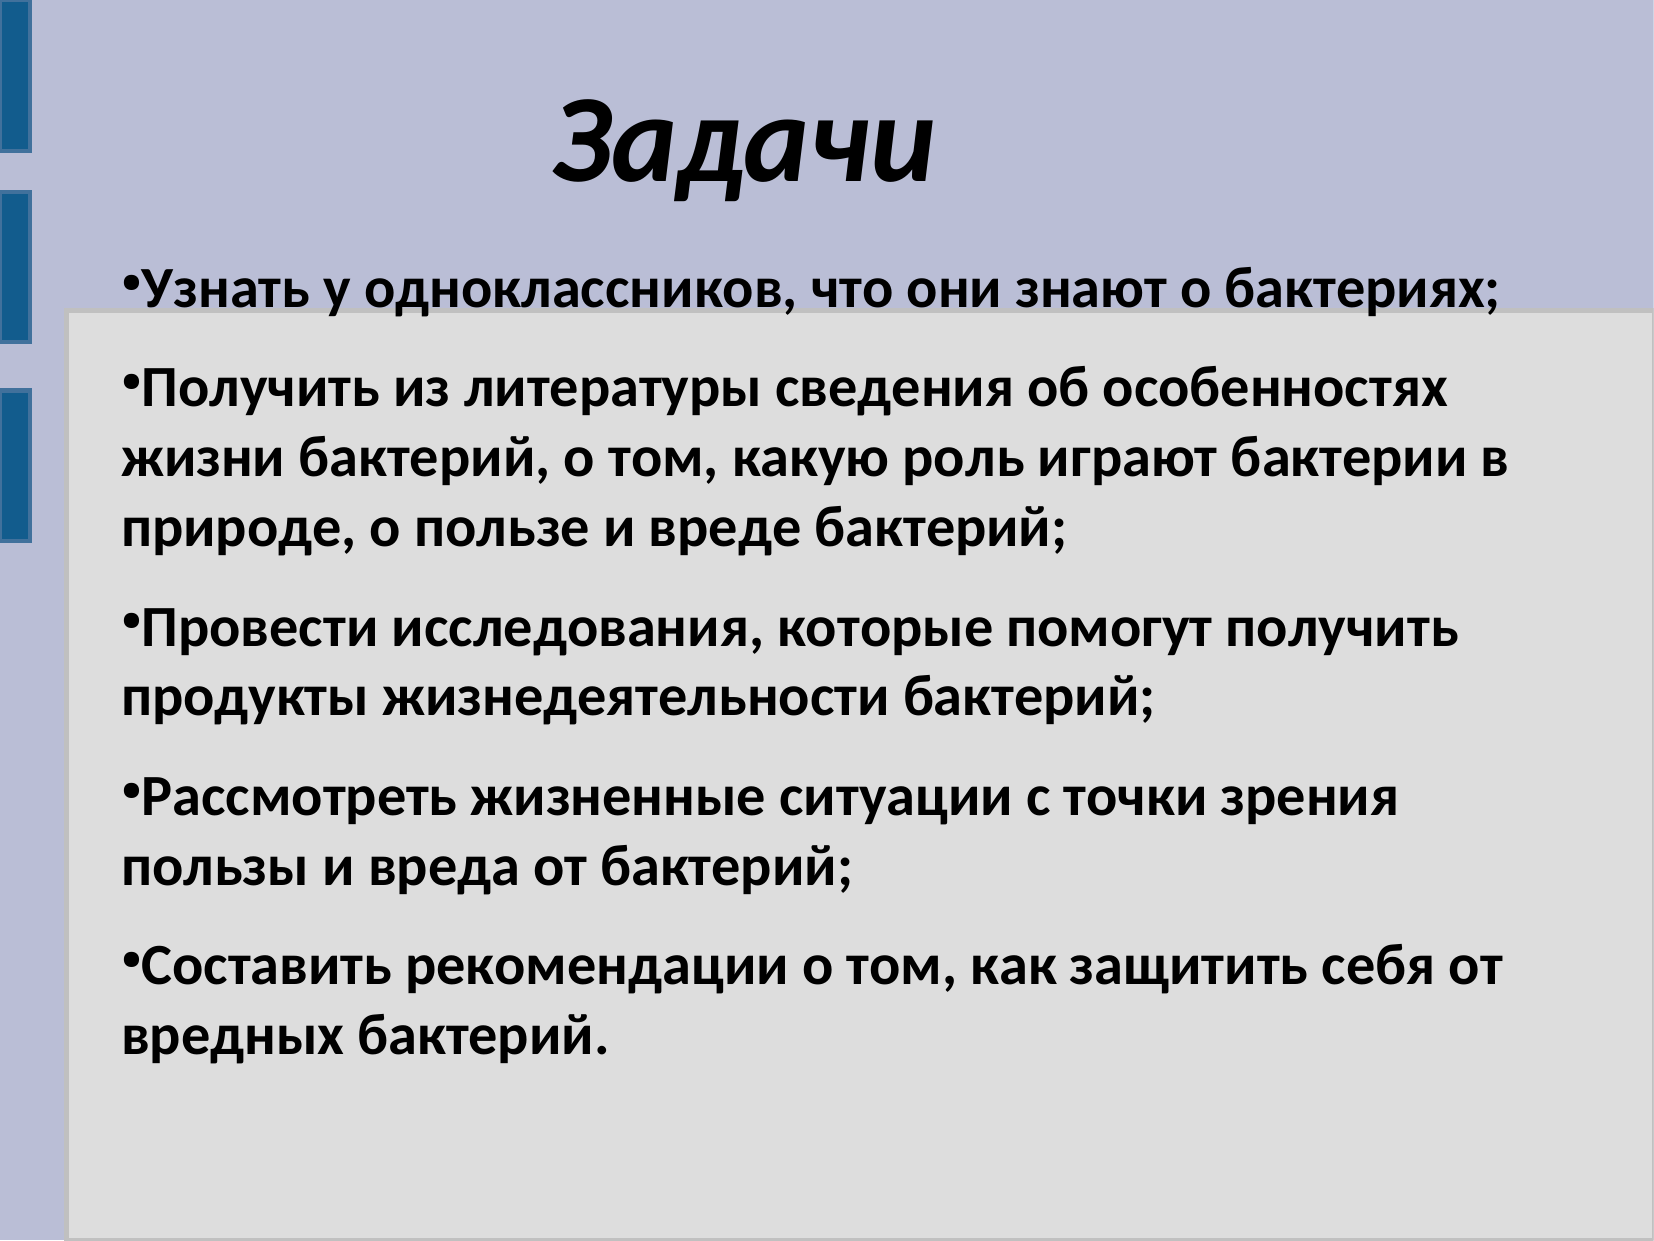

# Задачи
Узнать у одноклассников, что они знают о бактериях;
Получить из литературы сведения об особенностях жизни бактерий, о том, какую роль играют бактерии в природе, о пользе и вреде бактерий;
Провести исследования, которые помогут получить продукты жизнедеятельности бактерий;
Рассмотреть жизненные ситуации с точки зрения пользы и вреда от бактерий;
Составить рекомендации о том, как защитить себя от вредных бактерий.